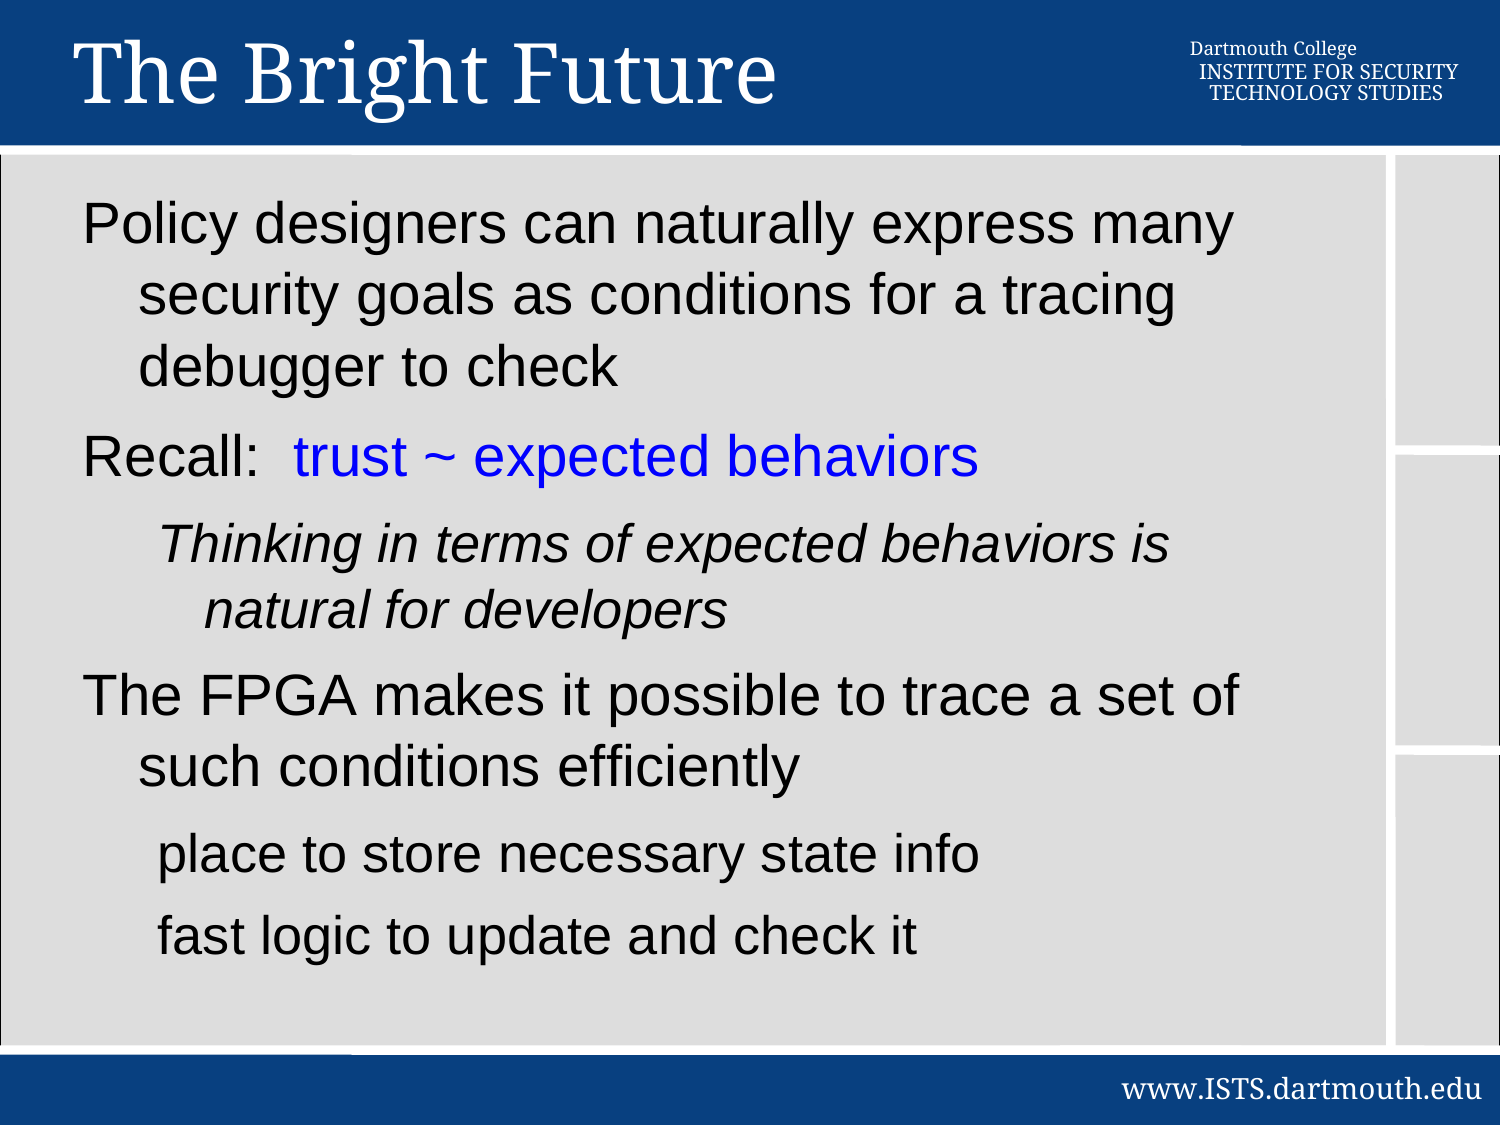

The Bright Future
Dartmouth College
INSTITUTE FOR SECURITY
TECHNOLOGY STUDIES
Policy designers can naturally express many security goals as conditions for a tracing debugger to check
Recall: trust ~ expected behaviors
Thinking in terms of expected behaviors is natural for developers
The FPGA makes it possible to trace a set of such conditions efficiently
place to store necessary state info
fast logic to update and check it
www.ISTS.dartmouth.edu